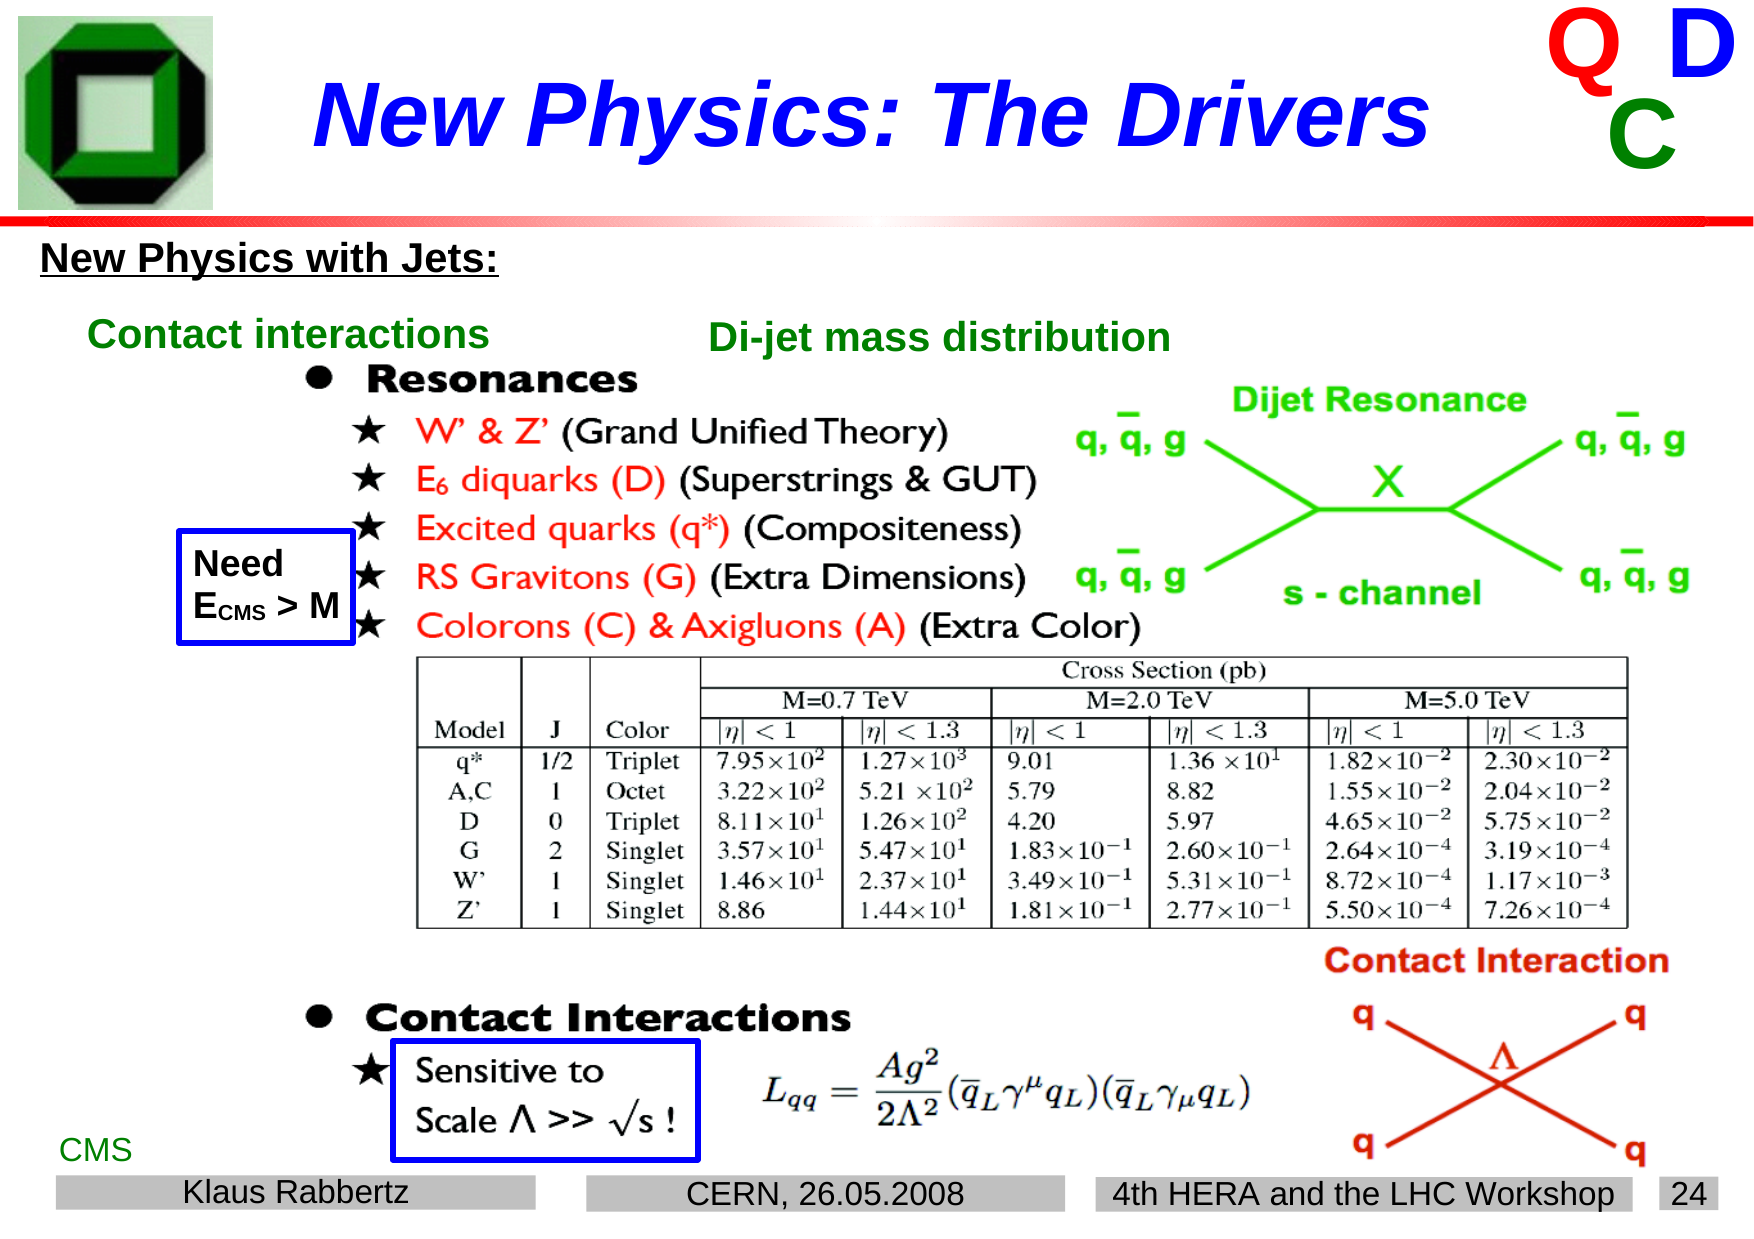

# New Physics: The Drivers
New Physics with Jets:
Contact interactions
Di-jet mass distribution
Need
ECMS > M
CMS